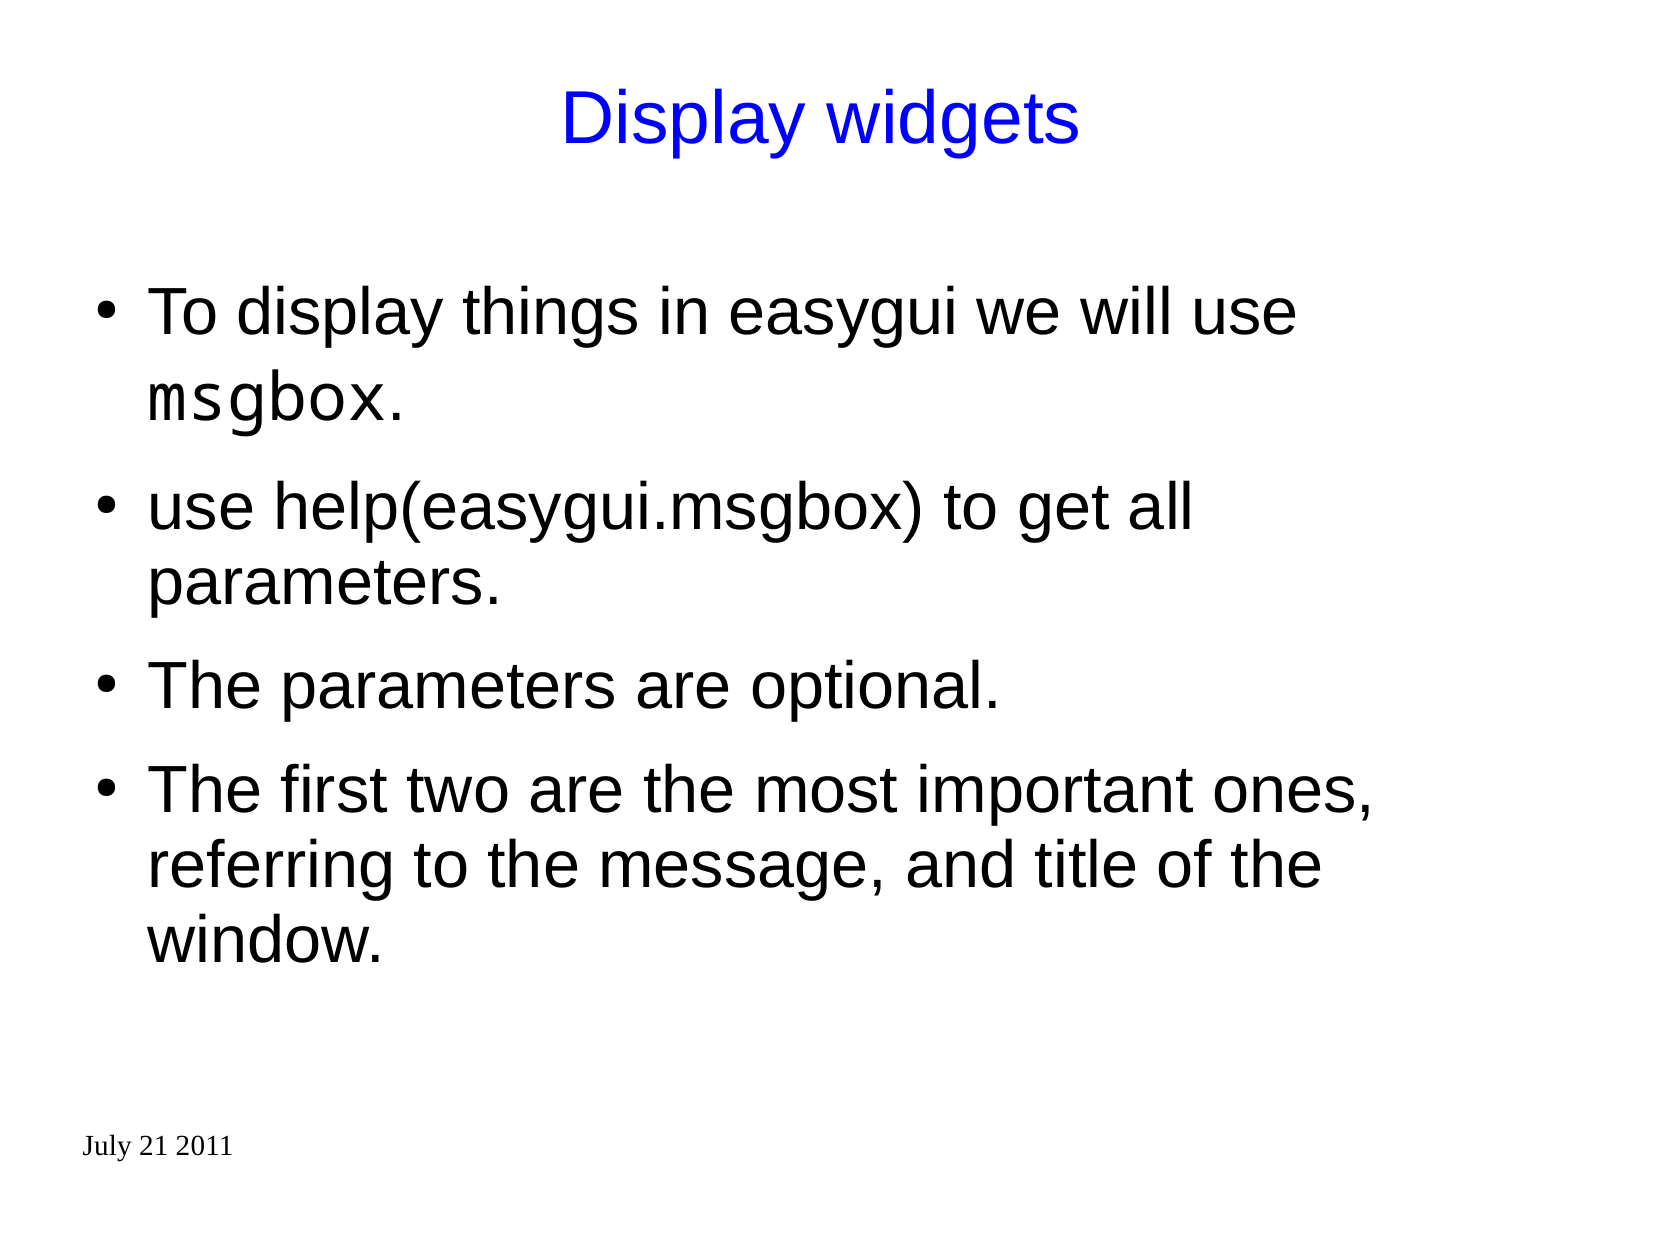

# Display widgets
To display things in easygui we will use msgbox.
use help(easygui.msgbox) to get all parameters.
The parameters are optional.
The first two are the most important ones, referring to the message, and title of the window.
July 21 2011